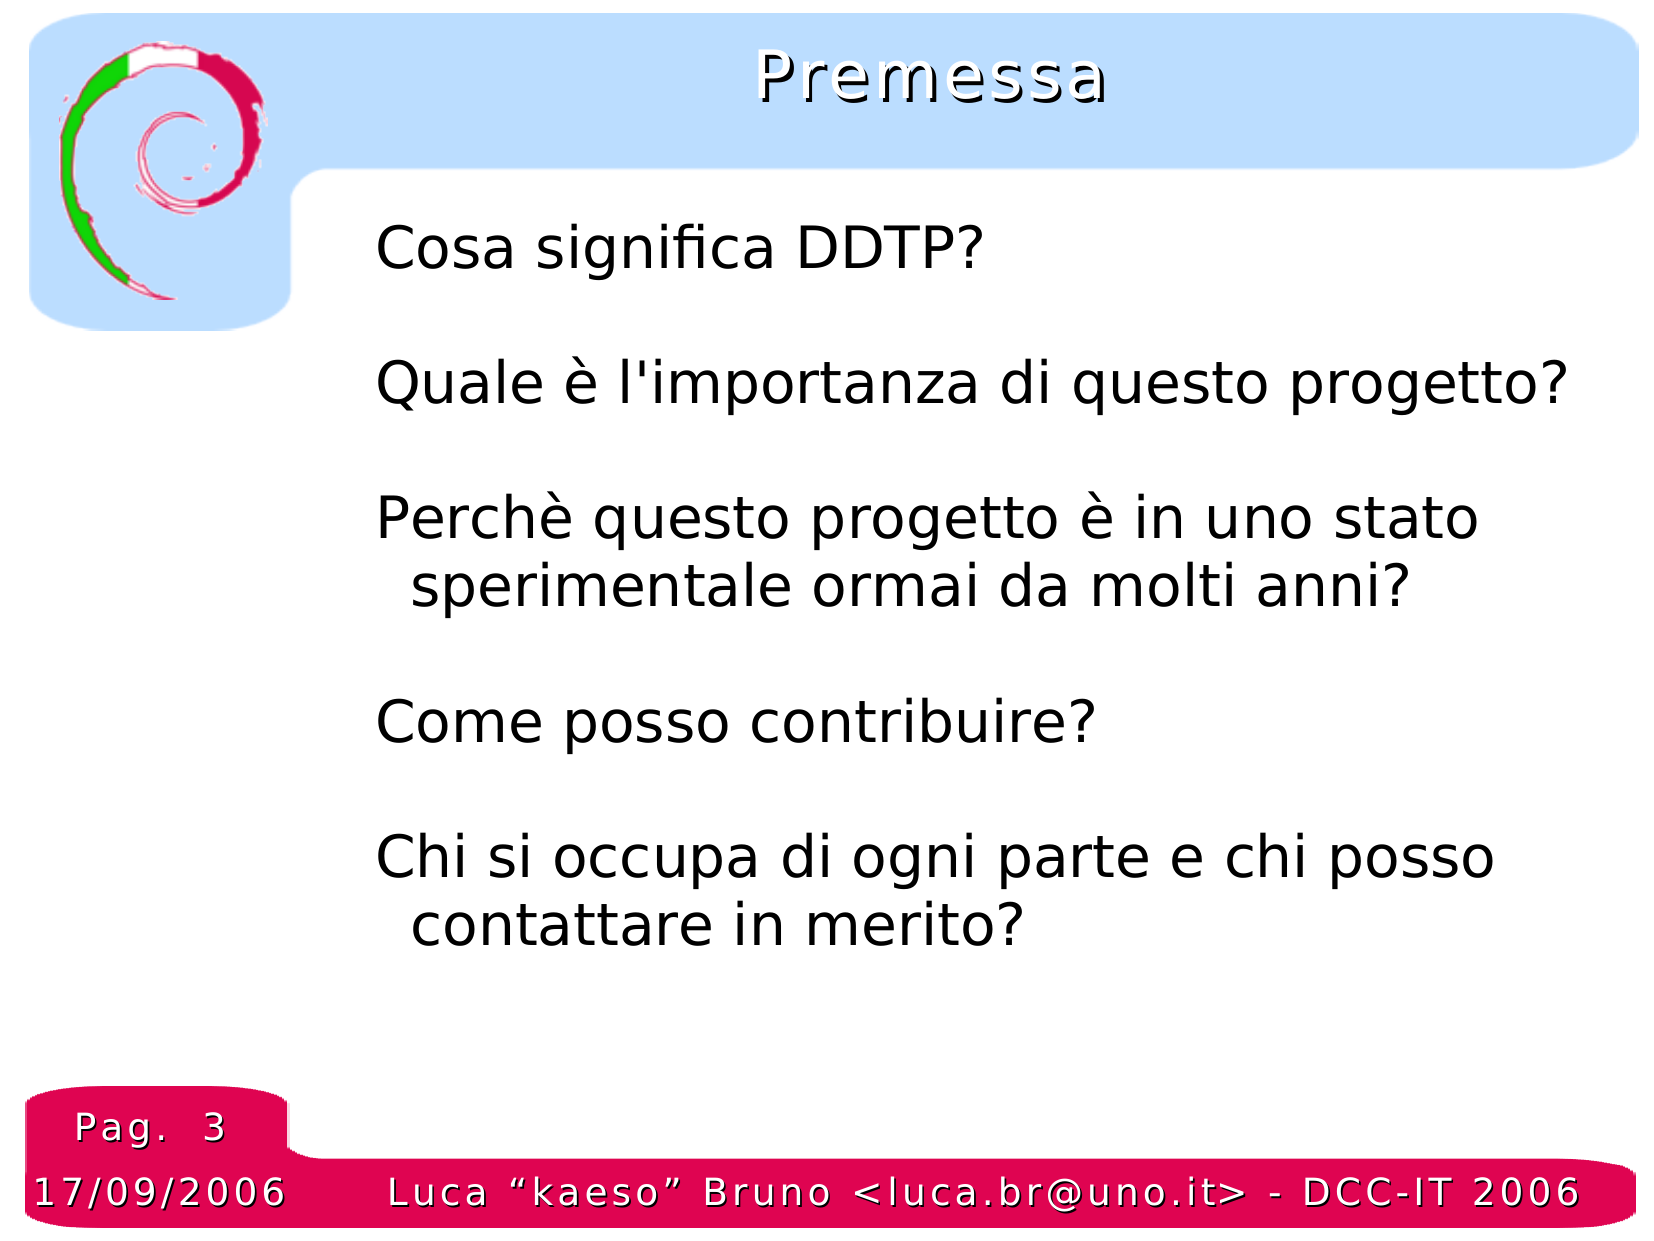

Premessa
Cosa significa DDTP?
Quale è l'importanza di questo progetto?
Perchè questo progetto è in uno stato sperimentale ormai da molti anni?
Come posso contribuire?
Chi si occupa di ogni parte e chi posso contattare in merito?
Pag.
17/09/2006
Luca “kaeso” Bruno <luca.br@uno.it> - DCC-IT 2006